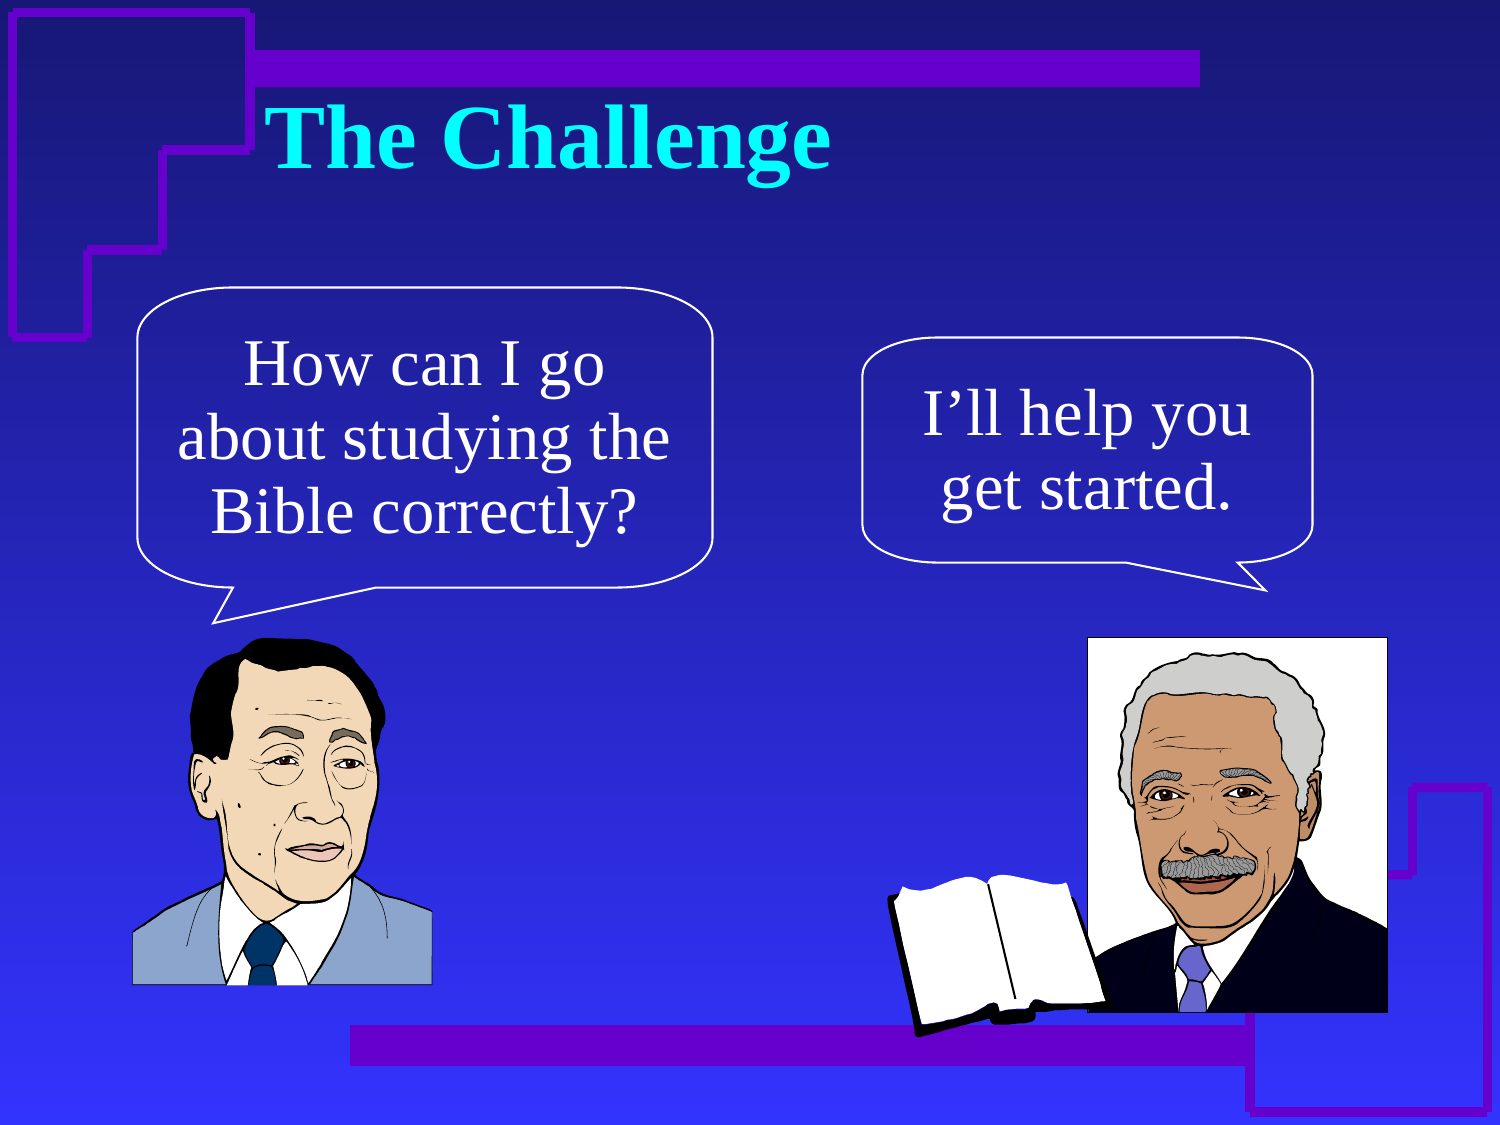

# The Challenge
How can I go about studying the Bible correctly?
I’ll help you get started.